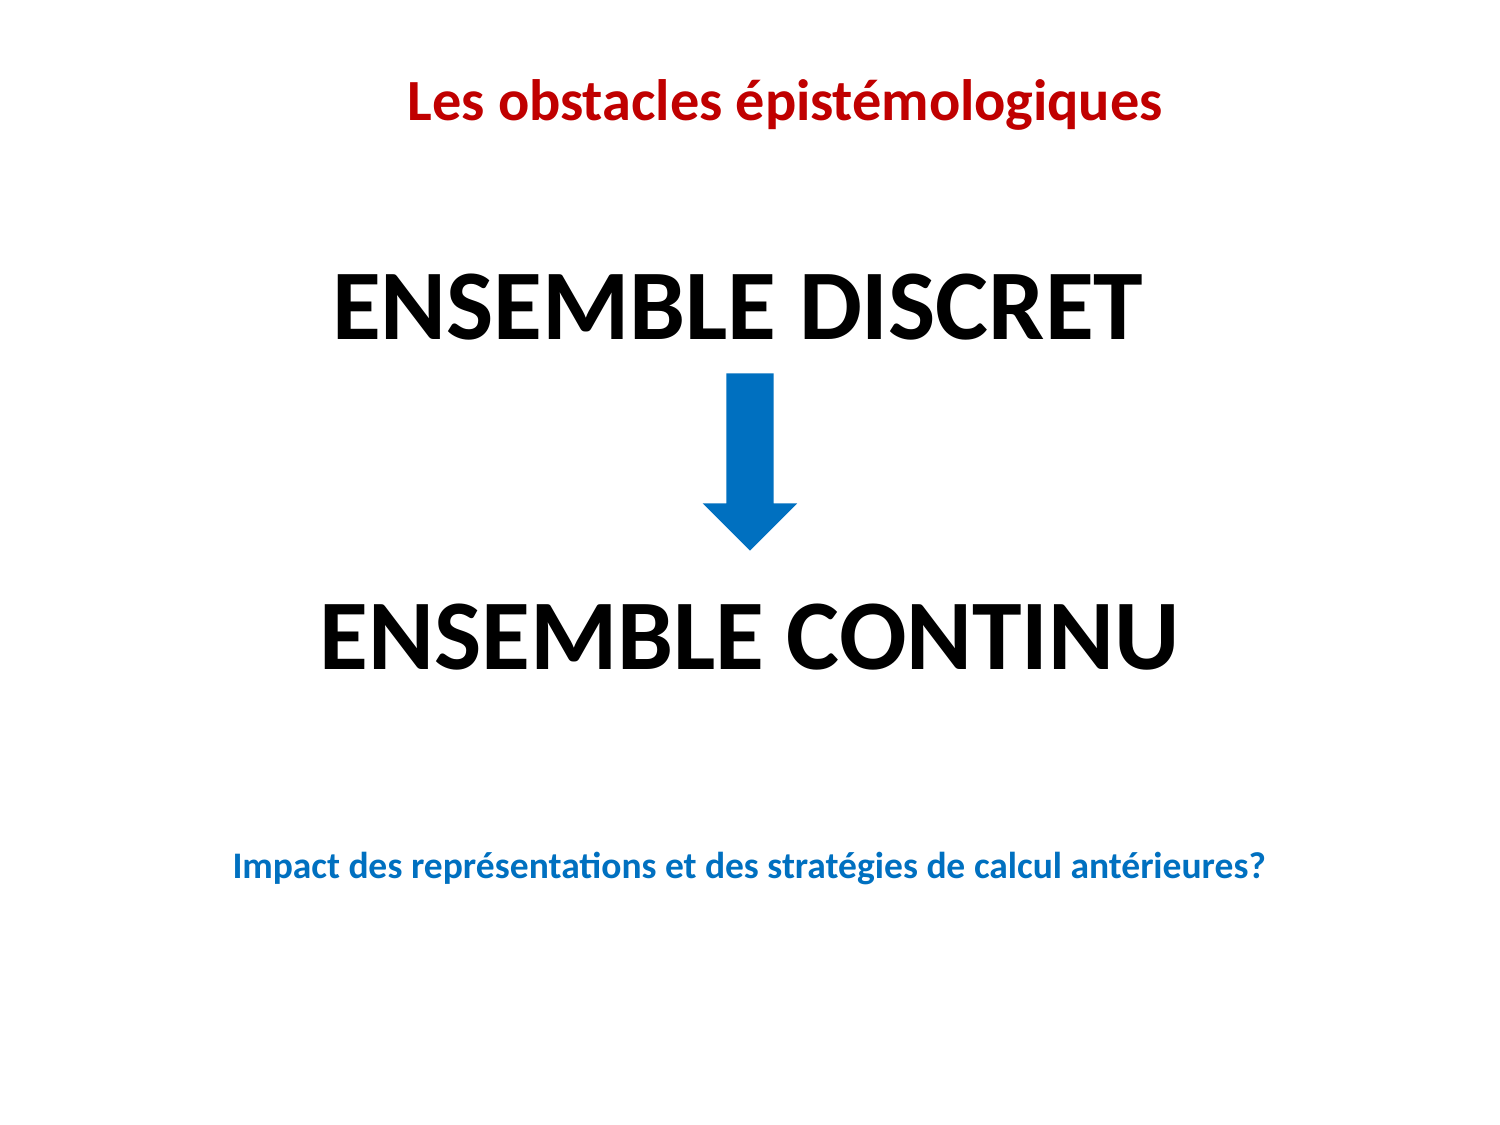

Les obstacles épistémologiques
ENSEMBLE DISCRET
ENSEMBLE CONTINU
Impact des représentations et des stratégies de calcul antérieures?